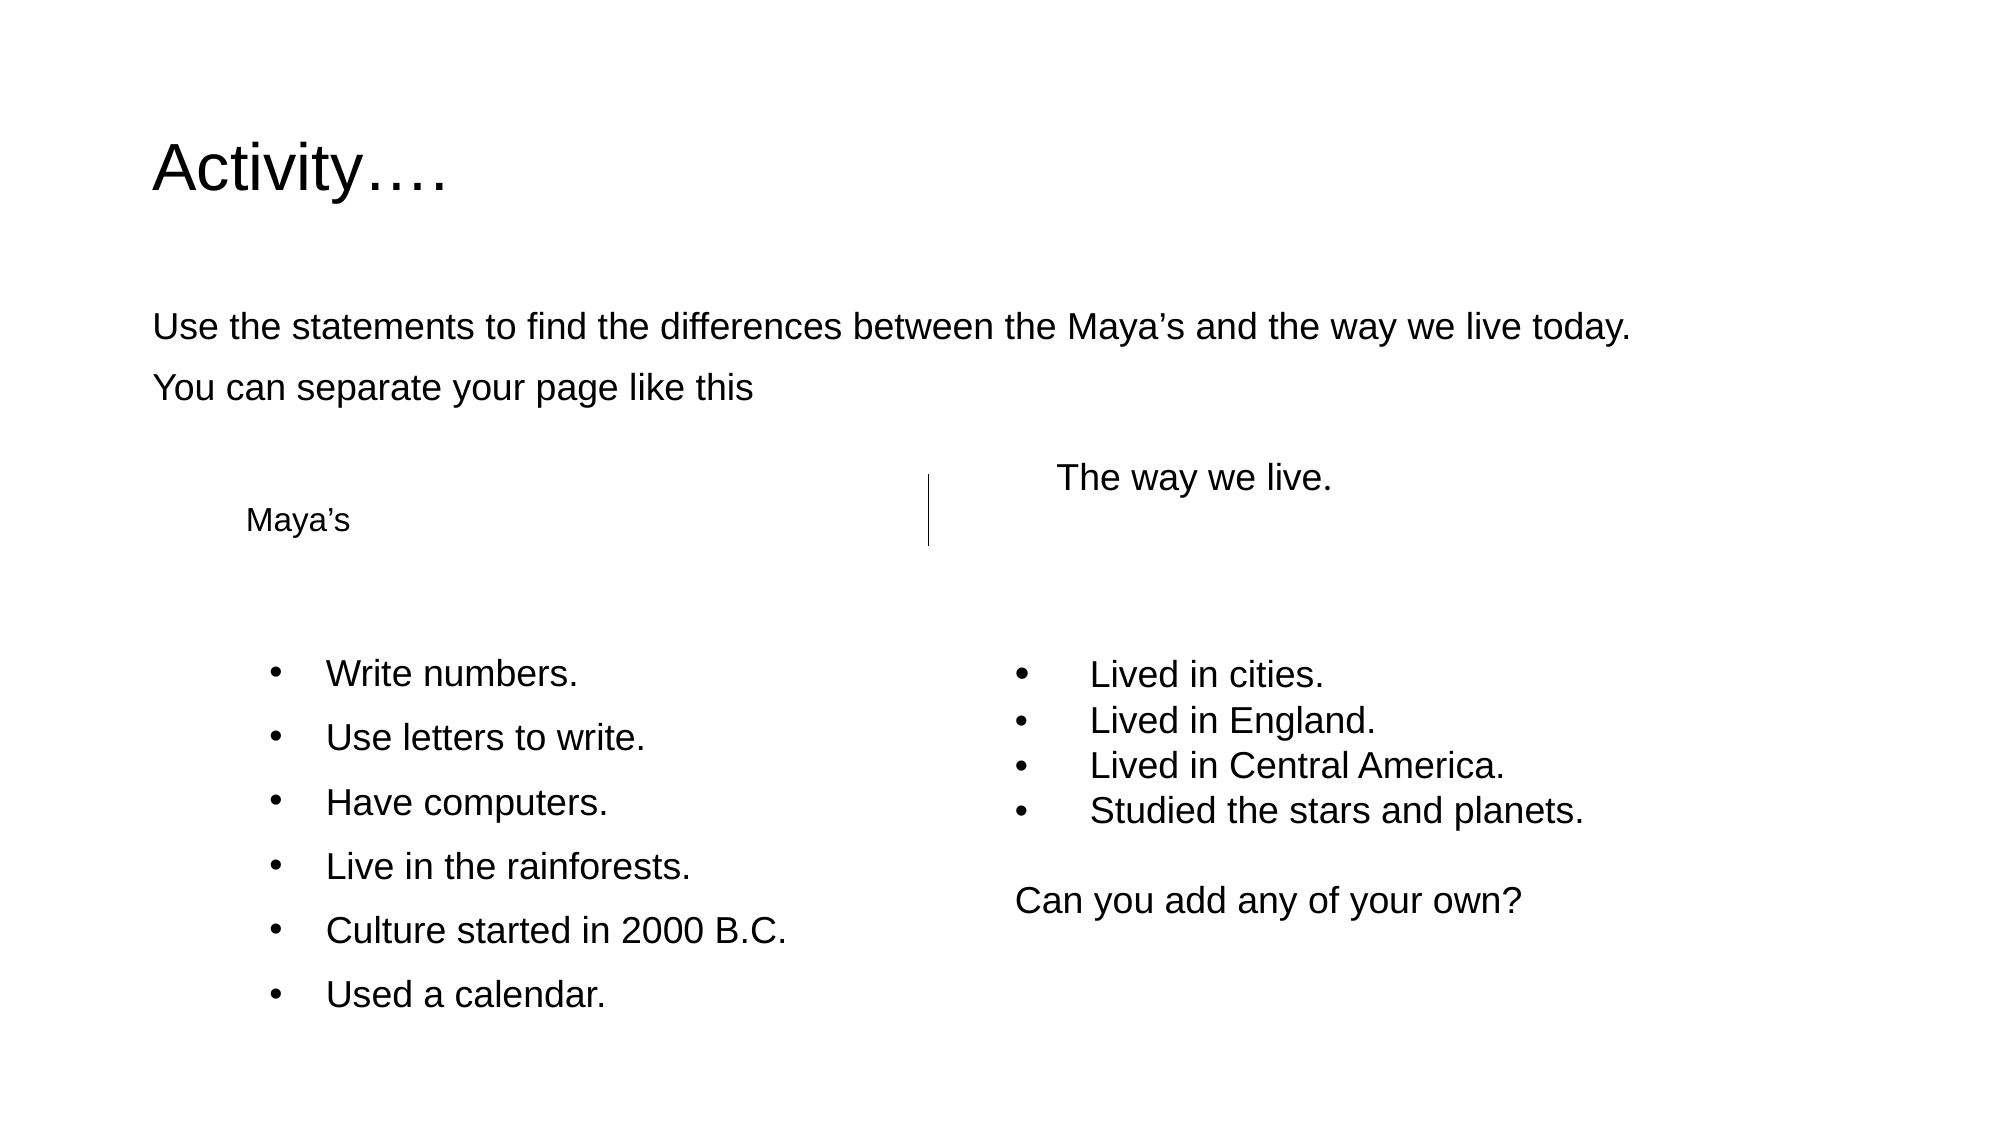

# Activity….
Use the statements to find the differences between the Maya’s and the way we live today.
You can separate your page like this
The way we live.
Maya’s
Write numbers.
Use letters to write.
Have computers.
Live in the rainforests.
Culture started in 2000 B.C.
Used a calendar.
•	Lived in cities.
•	Lived in England.
•	Lived in Central America.
•	Studied the stars and planets.
Can you add any of your own?